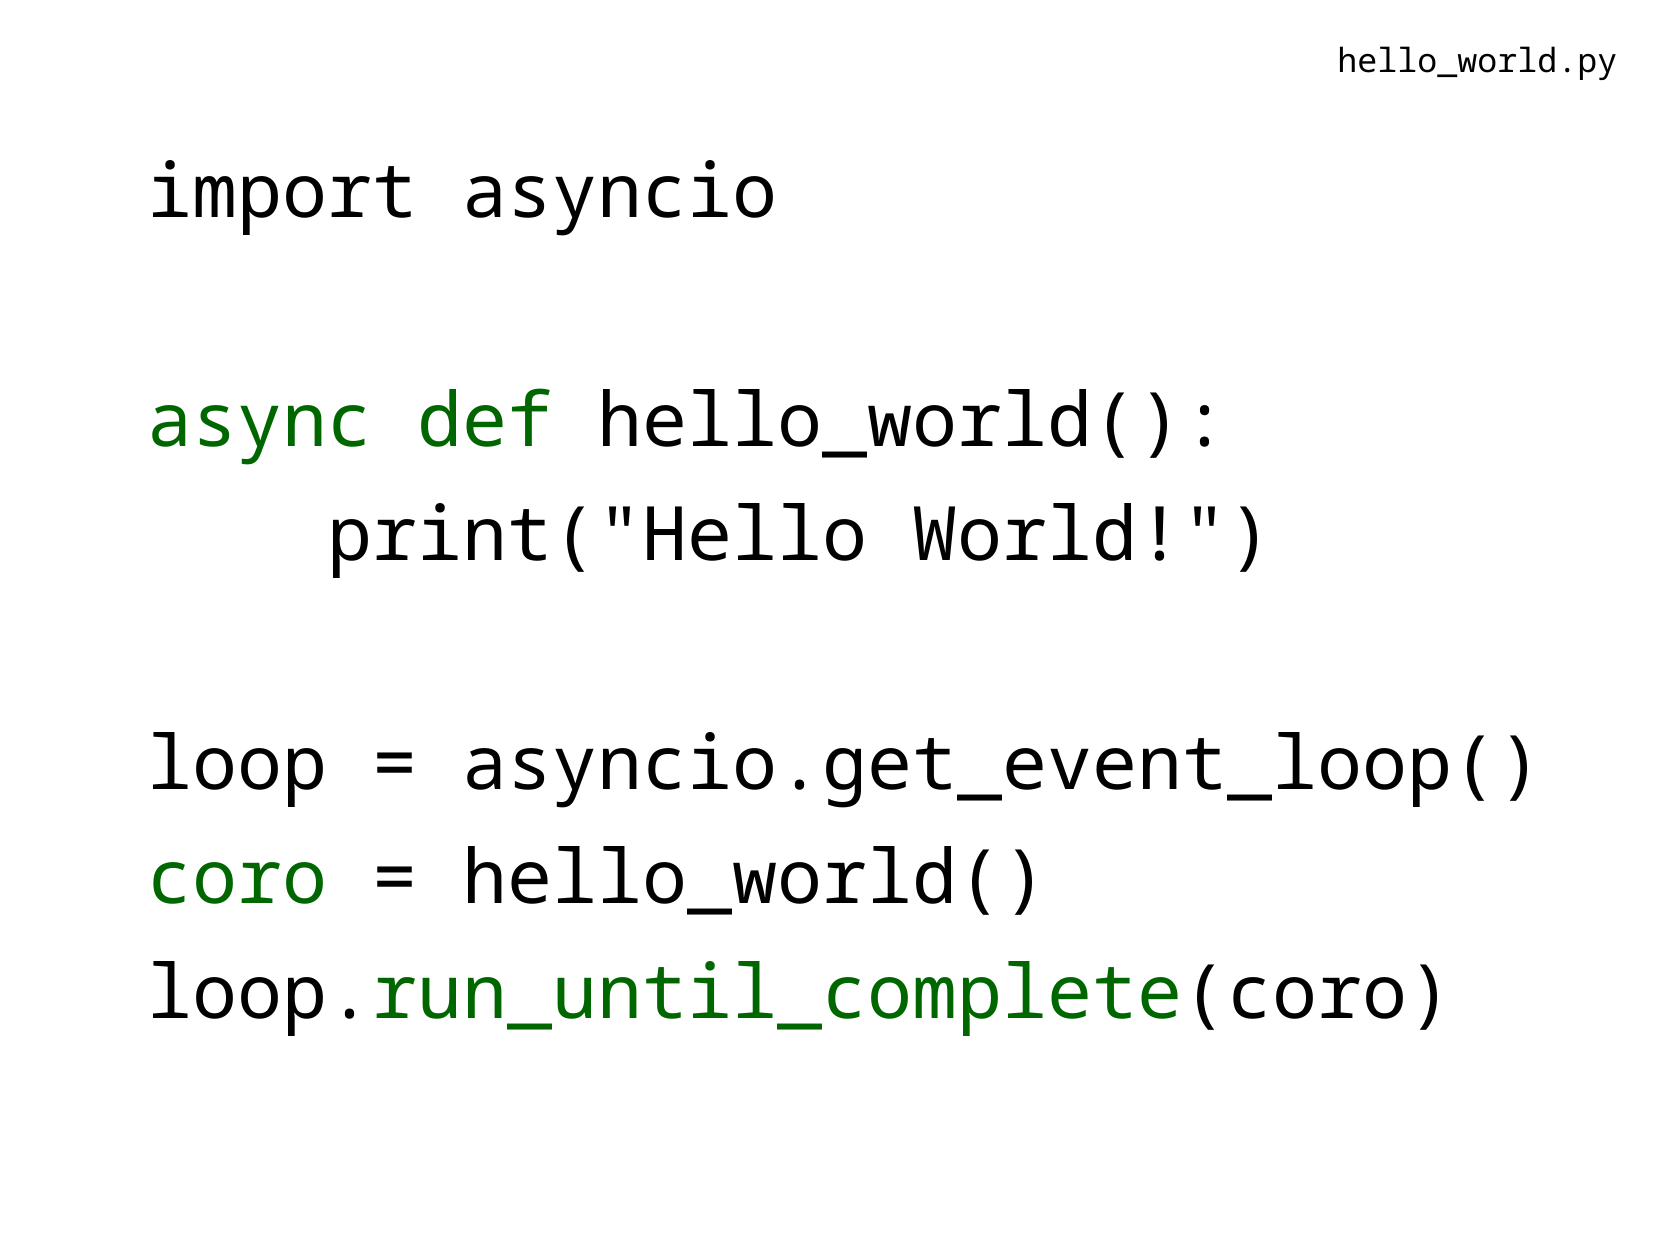

hello_world.py
import asyncio
async def hello_world():
 print("Hello World!")
loop = asyncio.get_event_loop()
coro = hello_world()
loop.run_until_complete(coro)